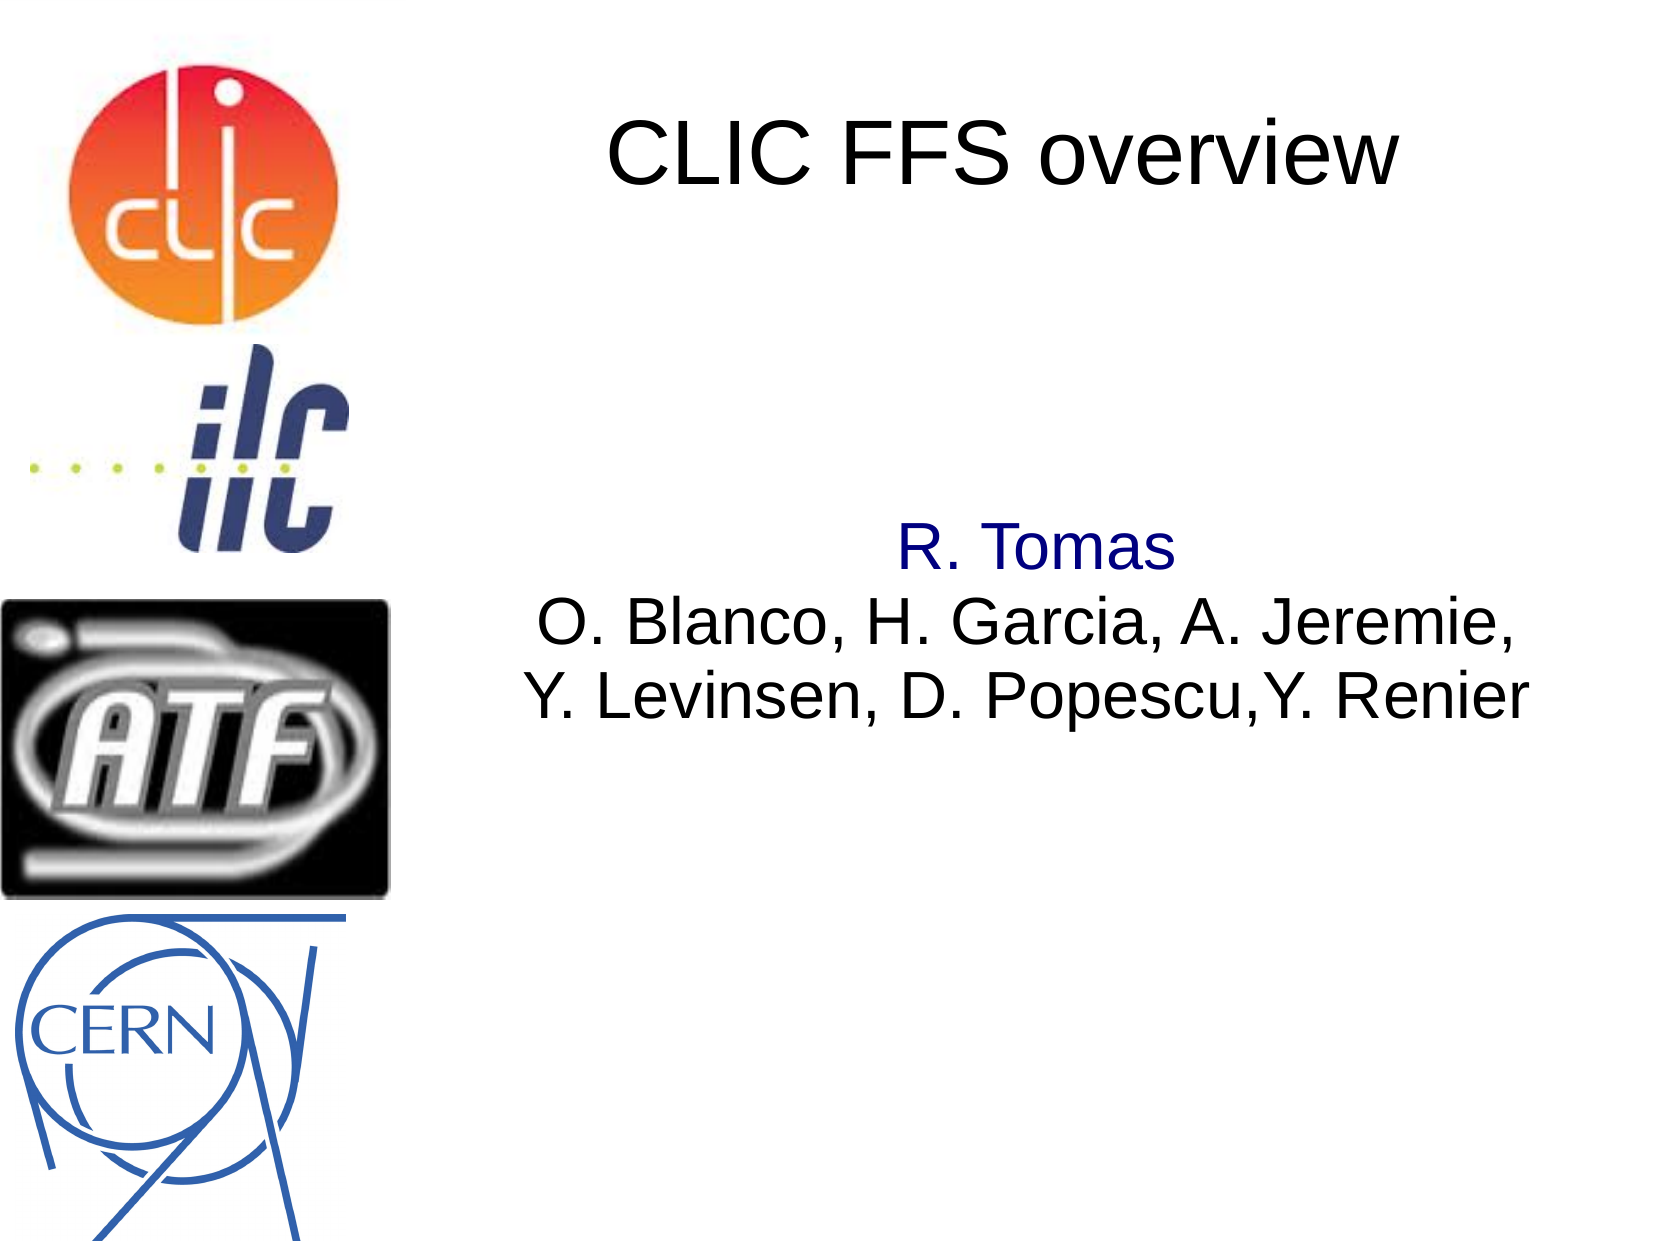

# CLIC FFS overview
 R. Tomas
O. Blanco, H. Garcia, A. Jeremie,
Y. Levinsen, D. Popescu,Y. Renier